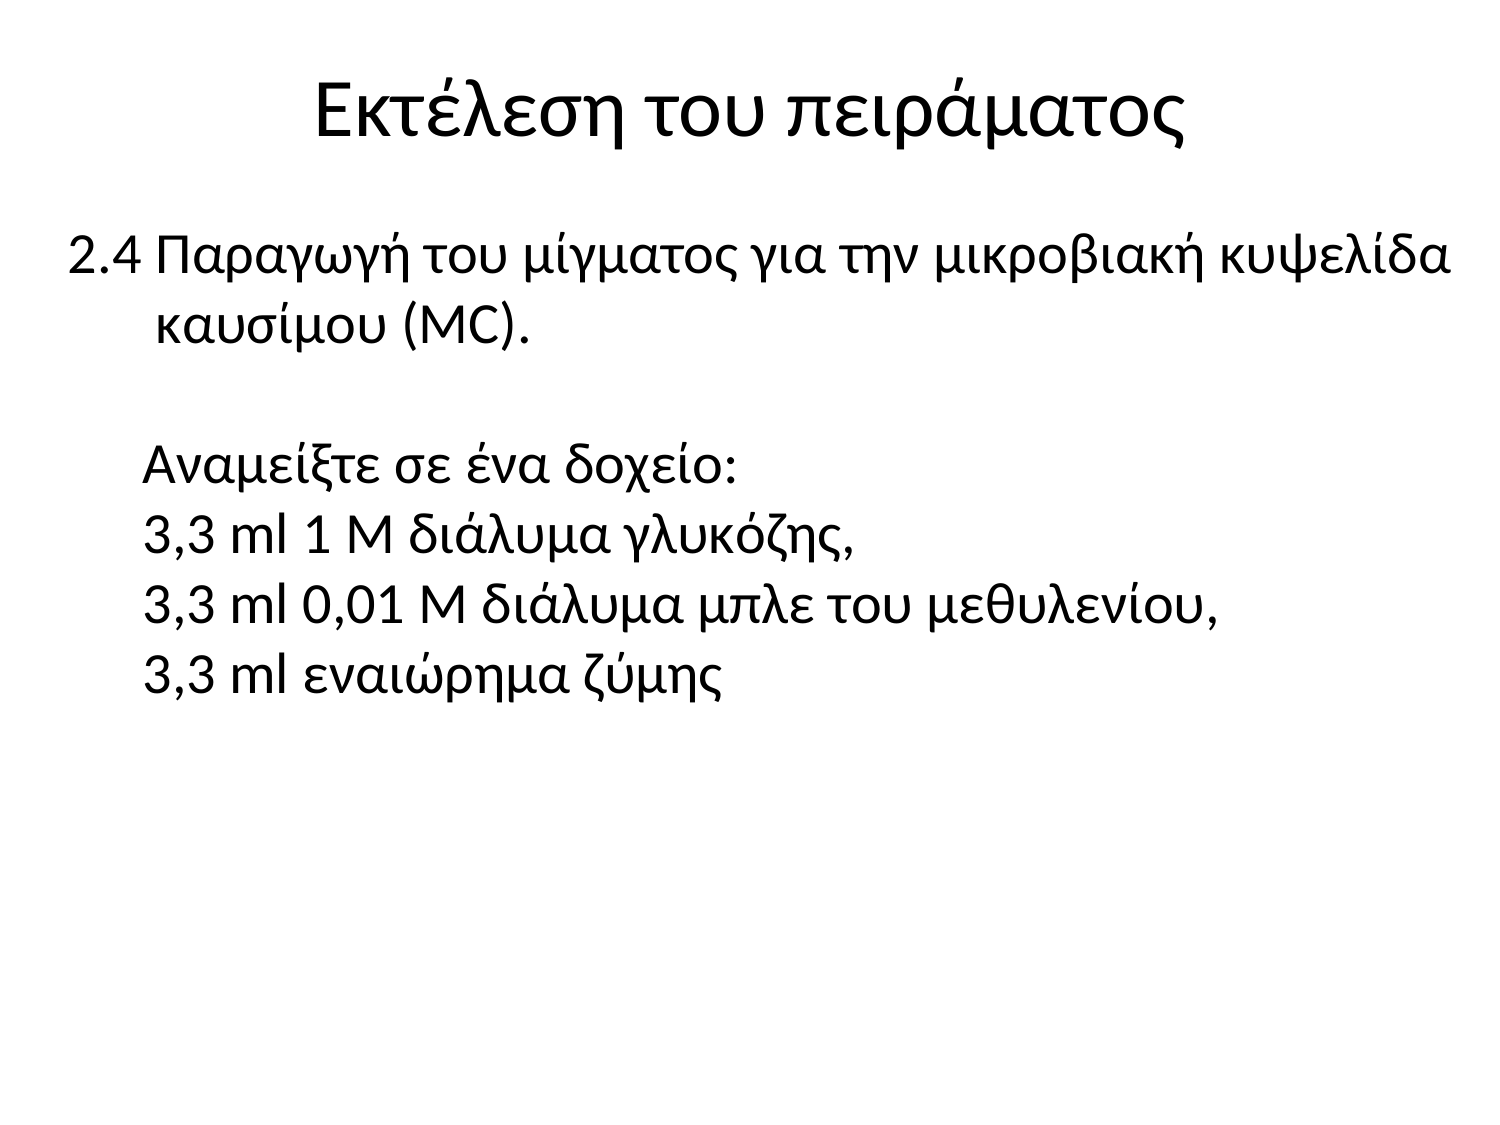

# Εκτέλεση του πειράματος
2.4 	Παραγωγή του μίγματος για την μικροβιακή κυψελίδα καυσίμου (MC).
Αναμείξτε σε ένα δοχείο:
3,3 ml 1 M διάλυμα γλυκόζης,
3,3 ml 0,01 M διάλυμα μπλε του μεθυλενίου,
3,3 ml εναιώρημα ζύμης